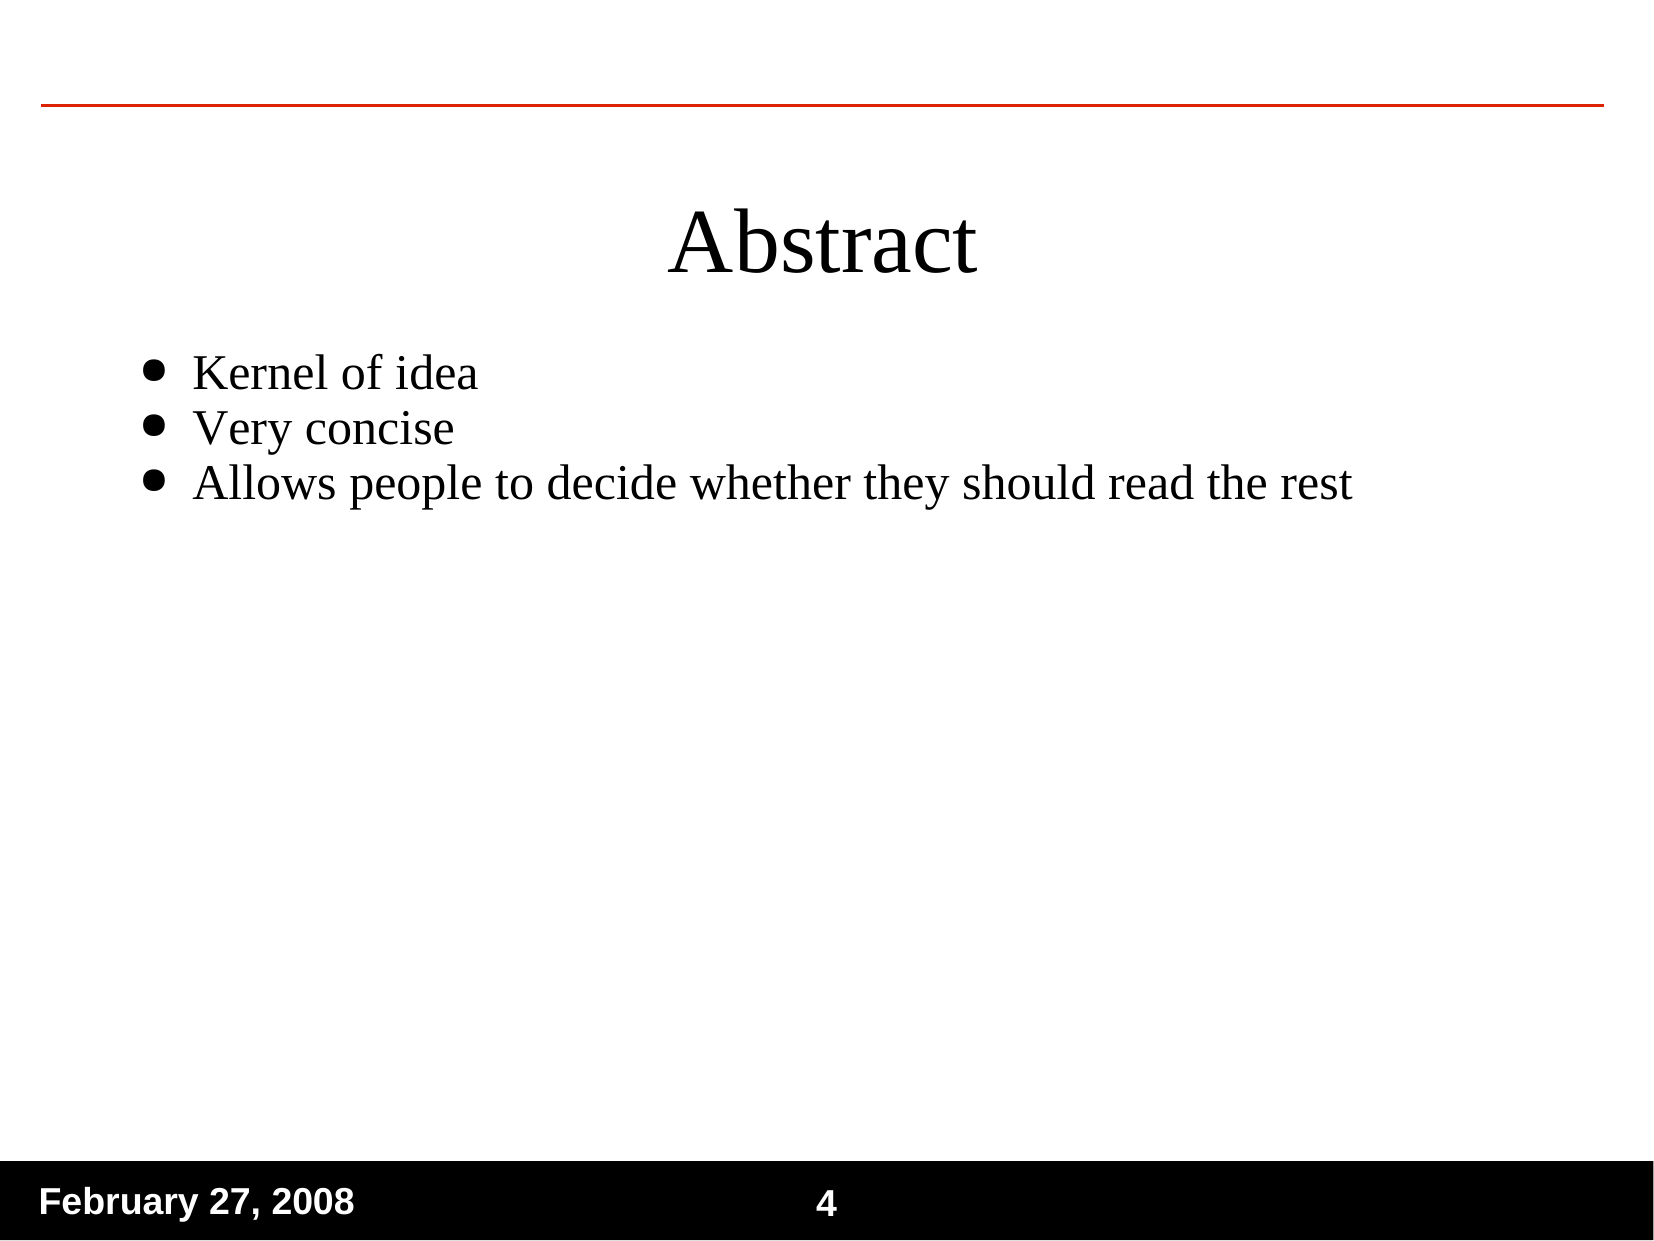

# Abstract
Kernel of idea
Very concise
Allows people to decide whether they should read the rest